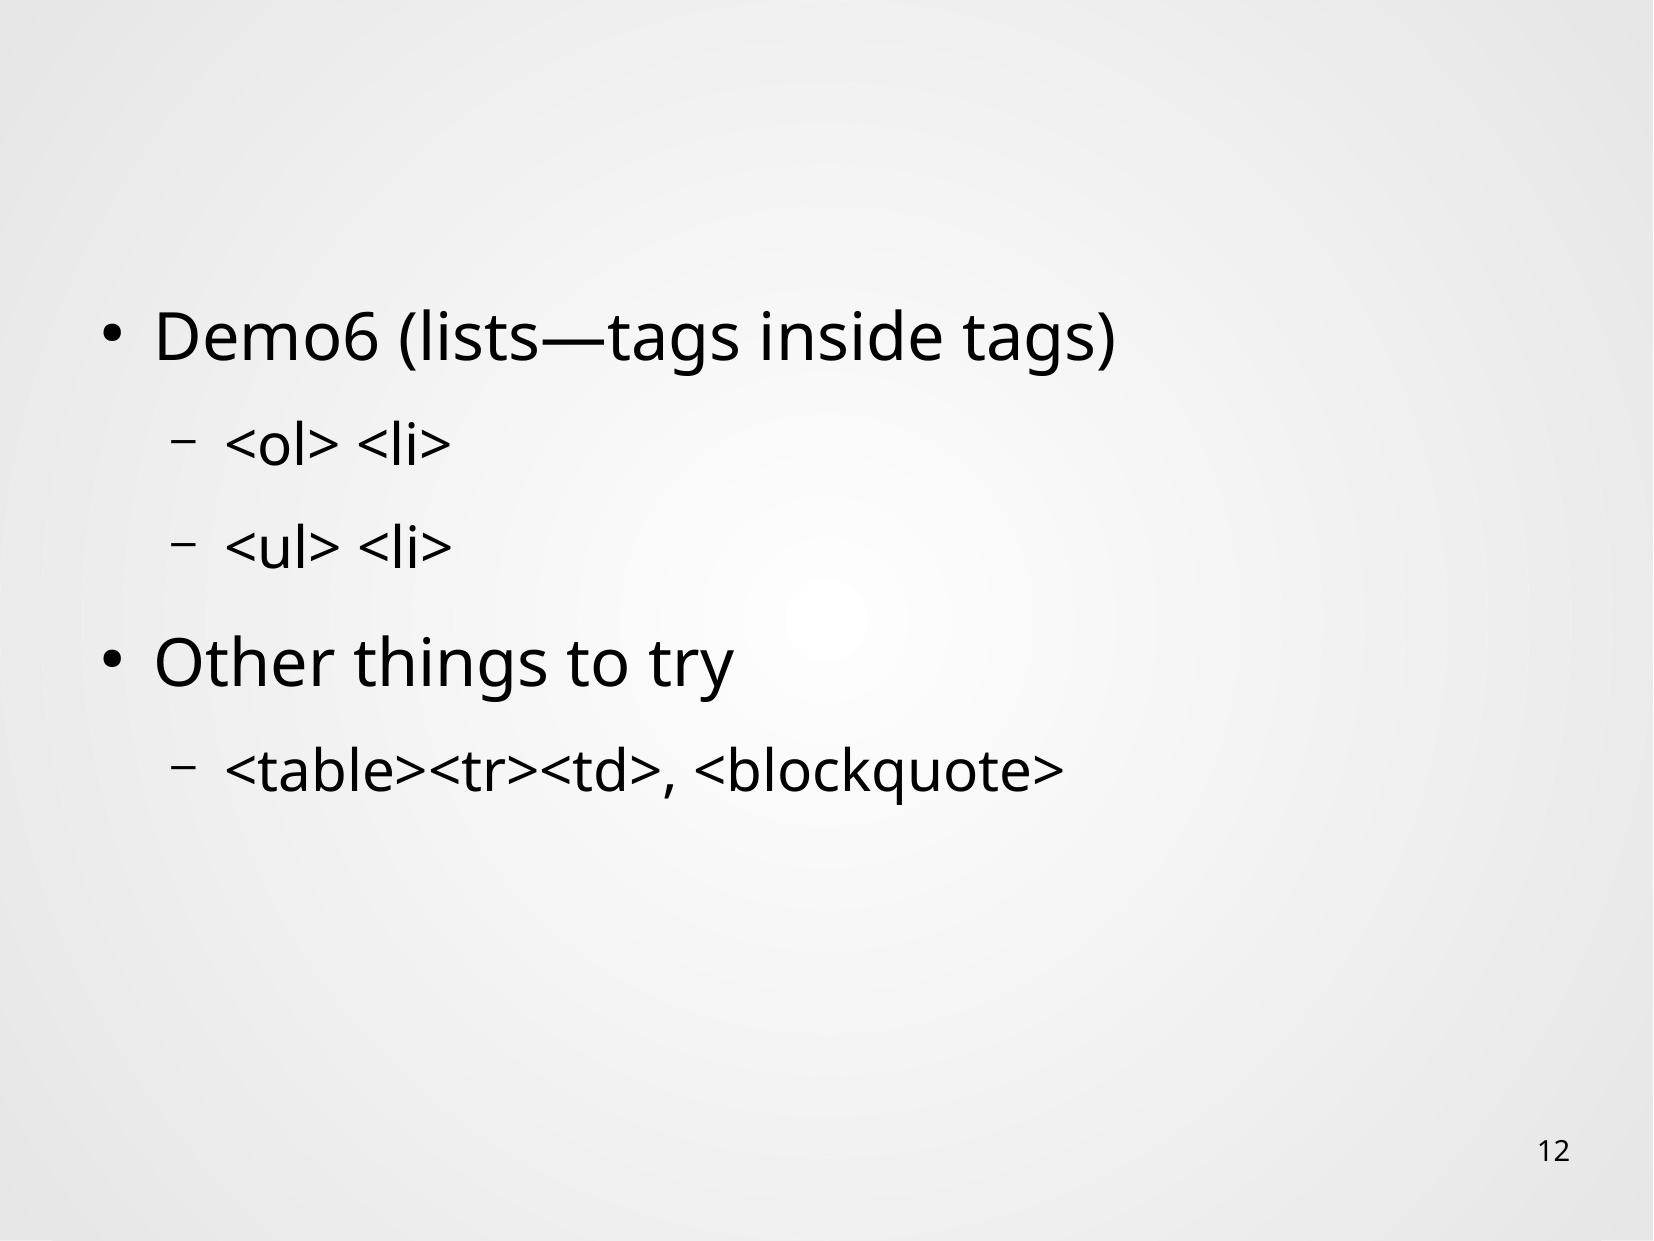

#
Demo6 (lists—tags inside tags)
<ol> <li>
<ul> <li>
Other things to try
<table><tr><td>, <blockquote>
12